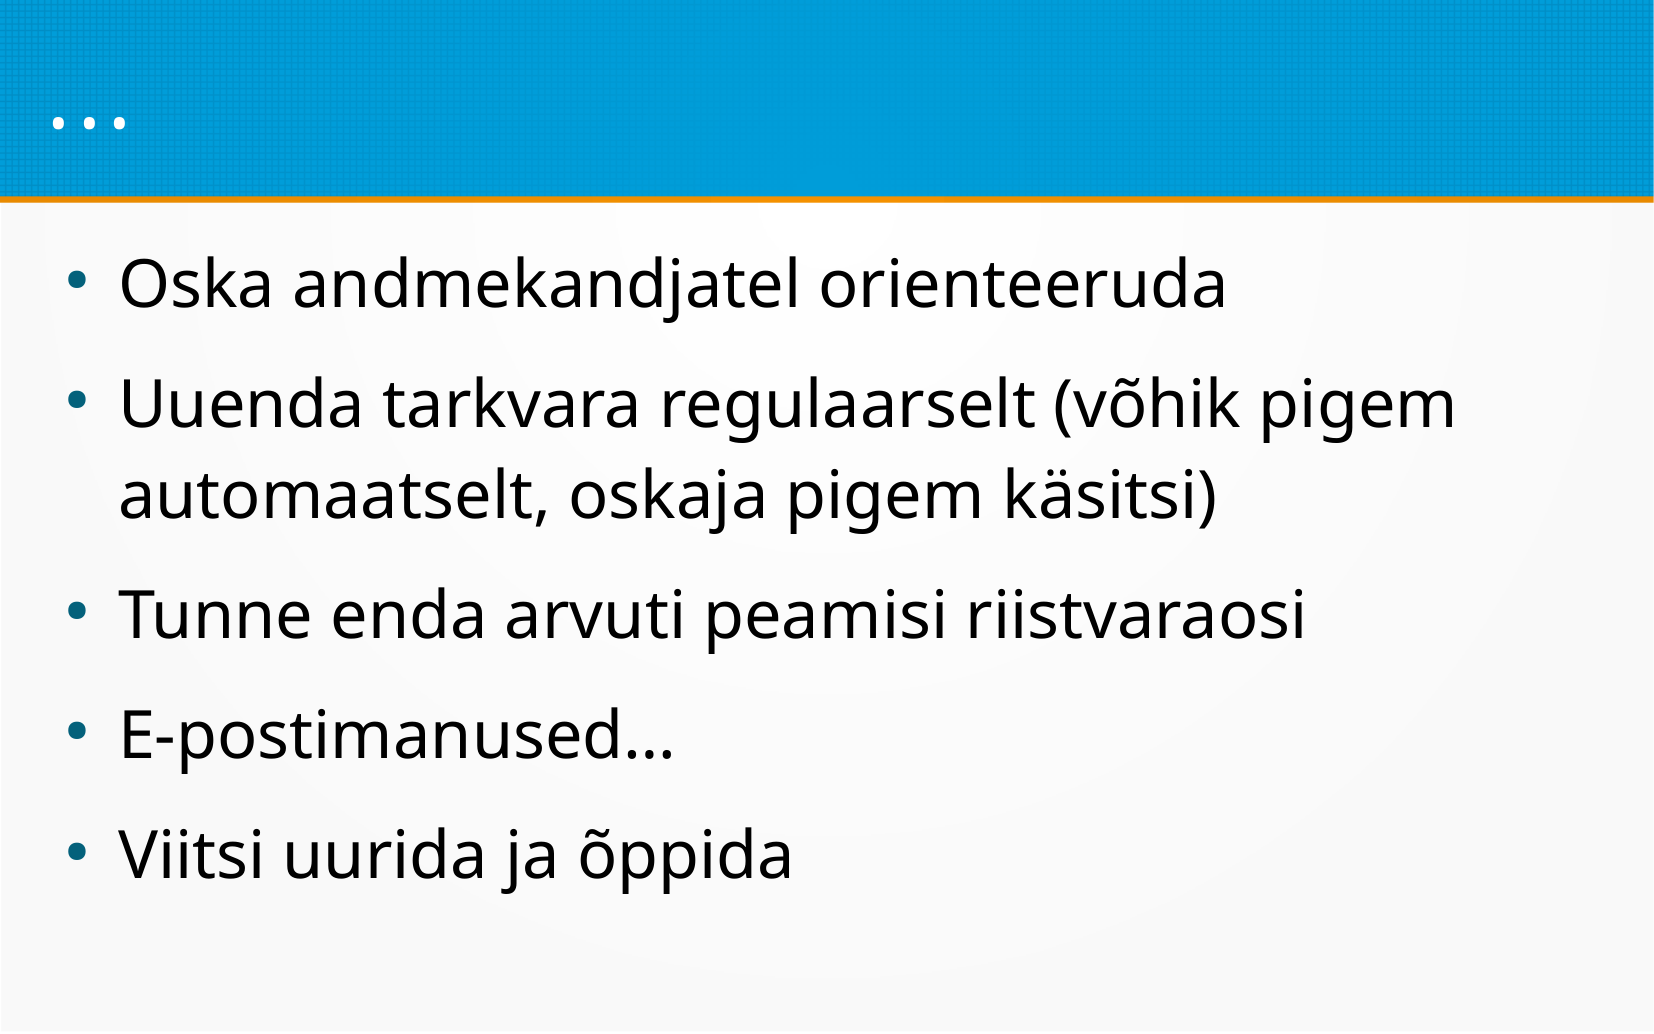

# ...
Oska andmekandjatel orienteeruda
Uuenda tarkvara regulaarselt (võhik pigem automaatselt, oskaja pigem käsitsi)
Tunne enda arvuti peamisi riistvaraosi
E-postimanused…
Viitsi uurida ja õppida